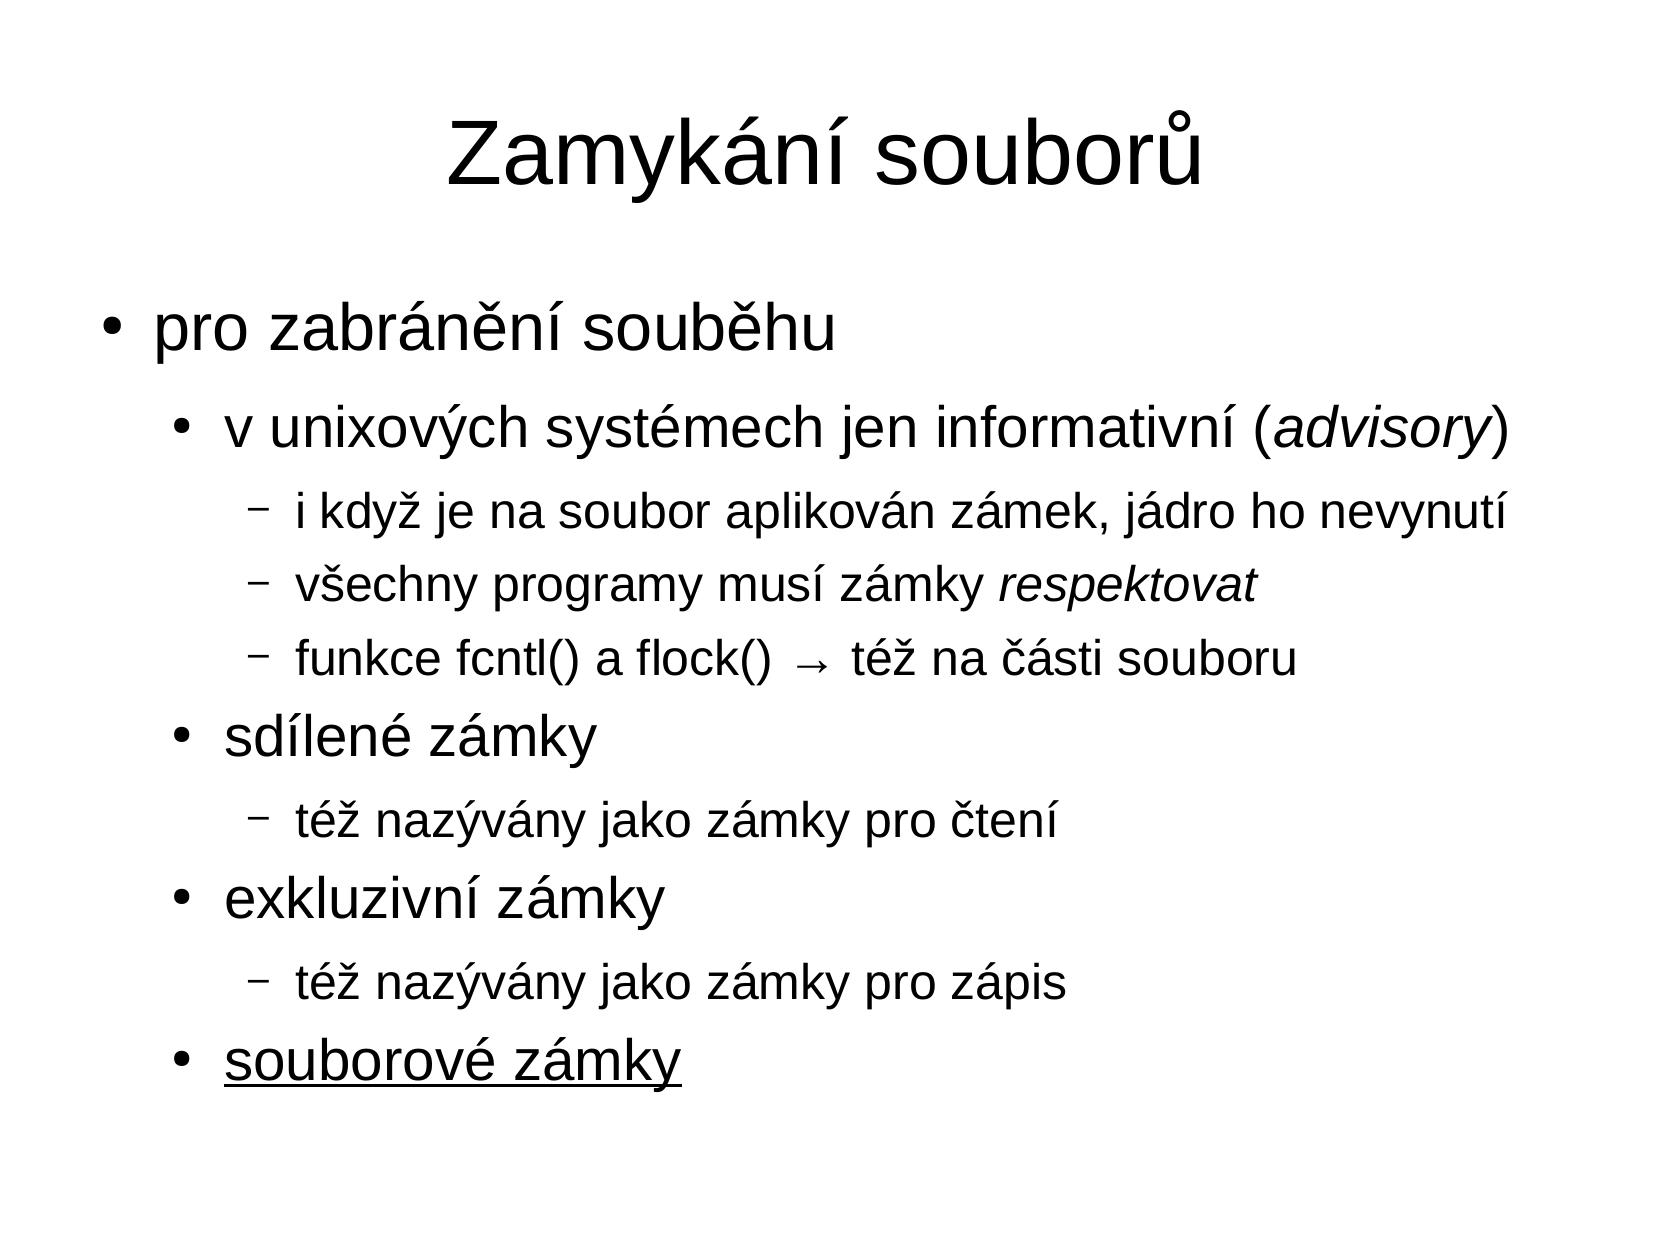

# Zamykání souborů
pro zabránění souběhu
v unixových systémech jen informativní (advisory)
i když je na soubor aplikován zámek, jádro ho nevynutí
všechny programy musí zámky respektovat
funkce fcntl() a flock() → též na části souboru
sdílené zámky
též nazývány jako zámky pro čtení
exkluzivní zámky
též nazývány jako zámky pro zápis
souborové zámky